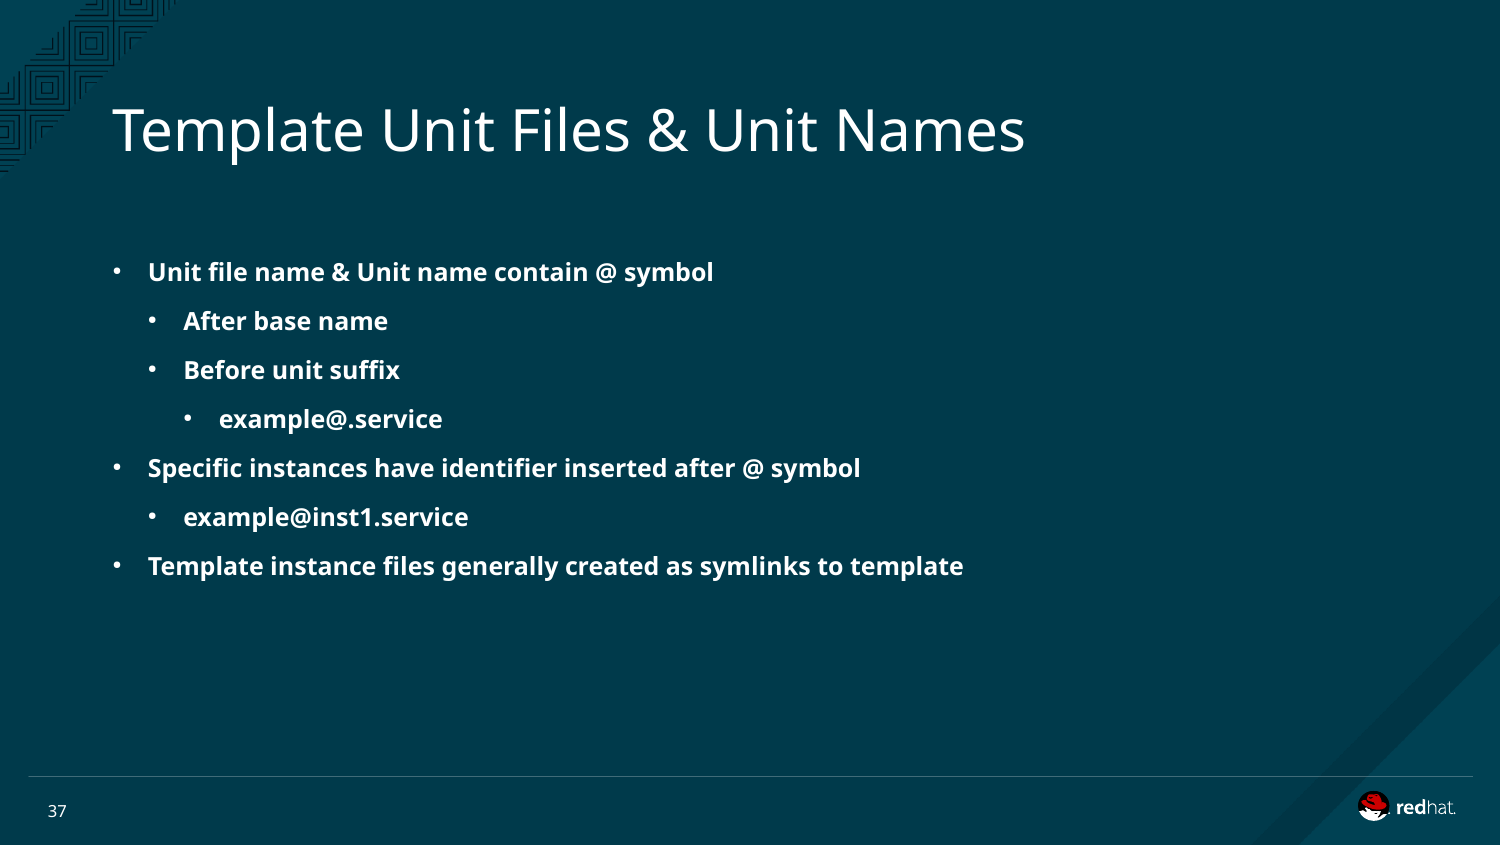

# Template Unit Files & Unit Names
Unit file name & Unit name contain @ symbol
After base name
Before unit suffix
example@.service
Specific instances have identifier inserted after @ symbol
example@inst1.service
Template instance files generally created as symlinks to template
37